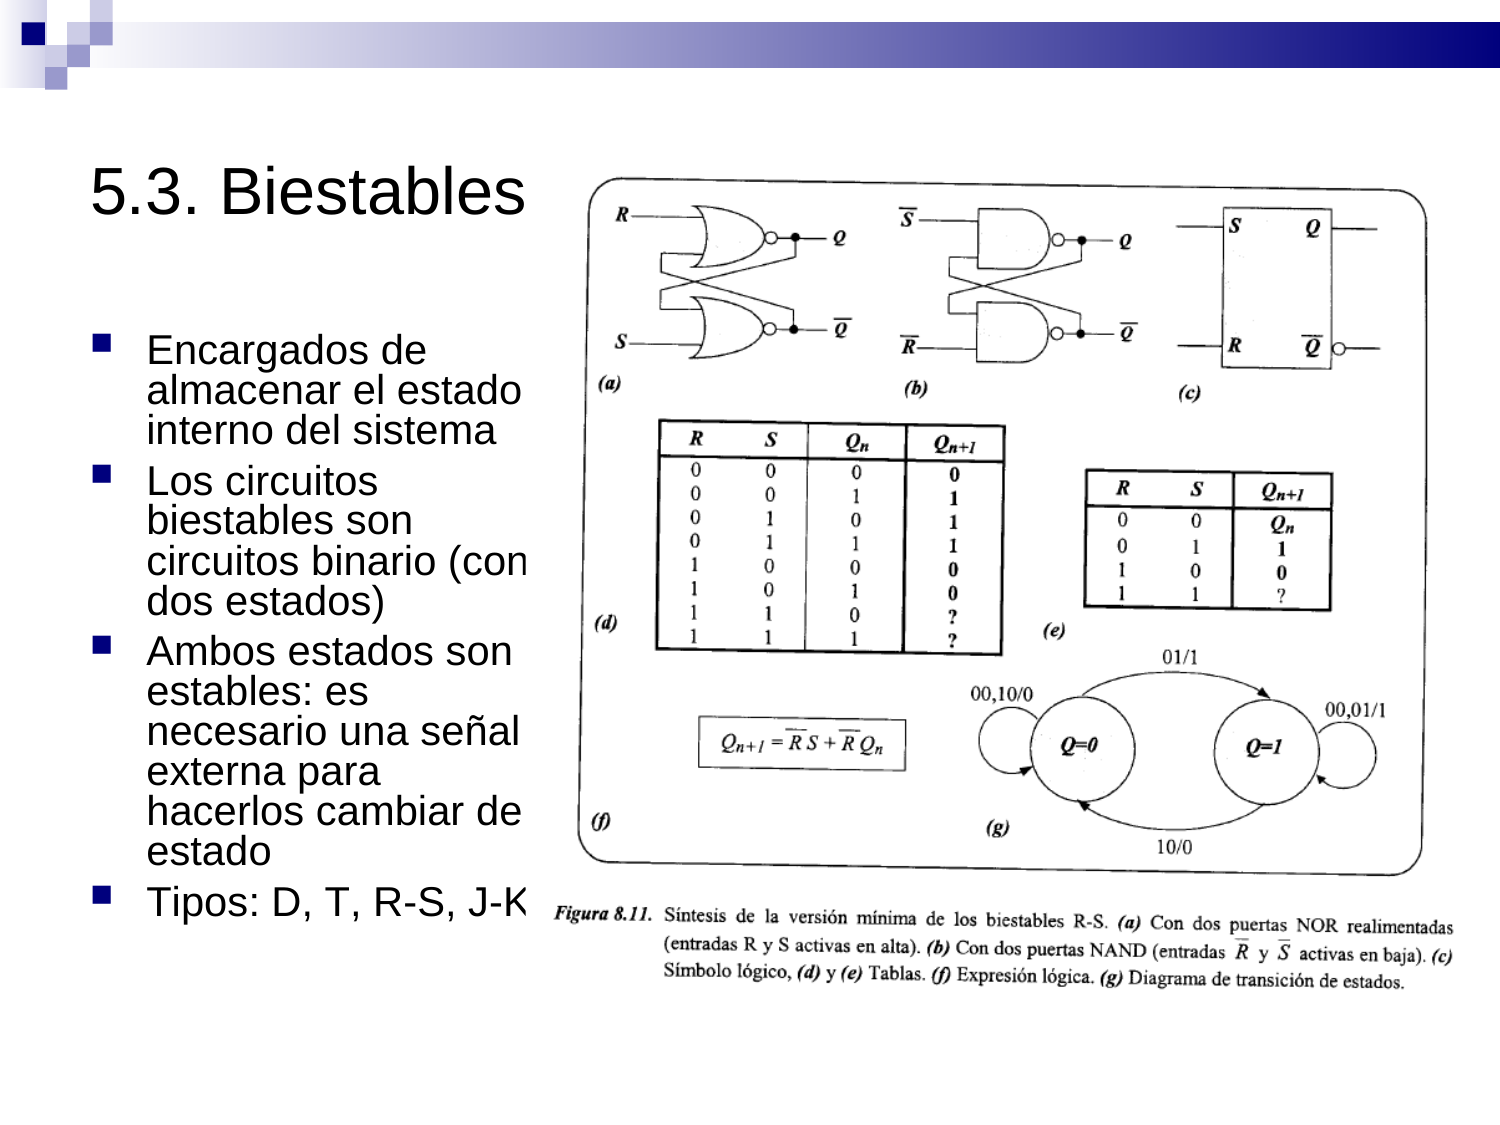

# 5.3. Biestables
Encargados de almacenar el estado interno del sistema
Los circuitos biestables son circuitos binario (con dos estados)
Ambos estados son estables: es necesario una señal externa para hacerlos cambiar de estado
Tipos: D, T, R-S, J-K